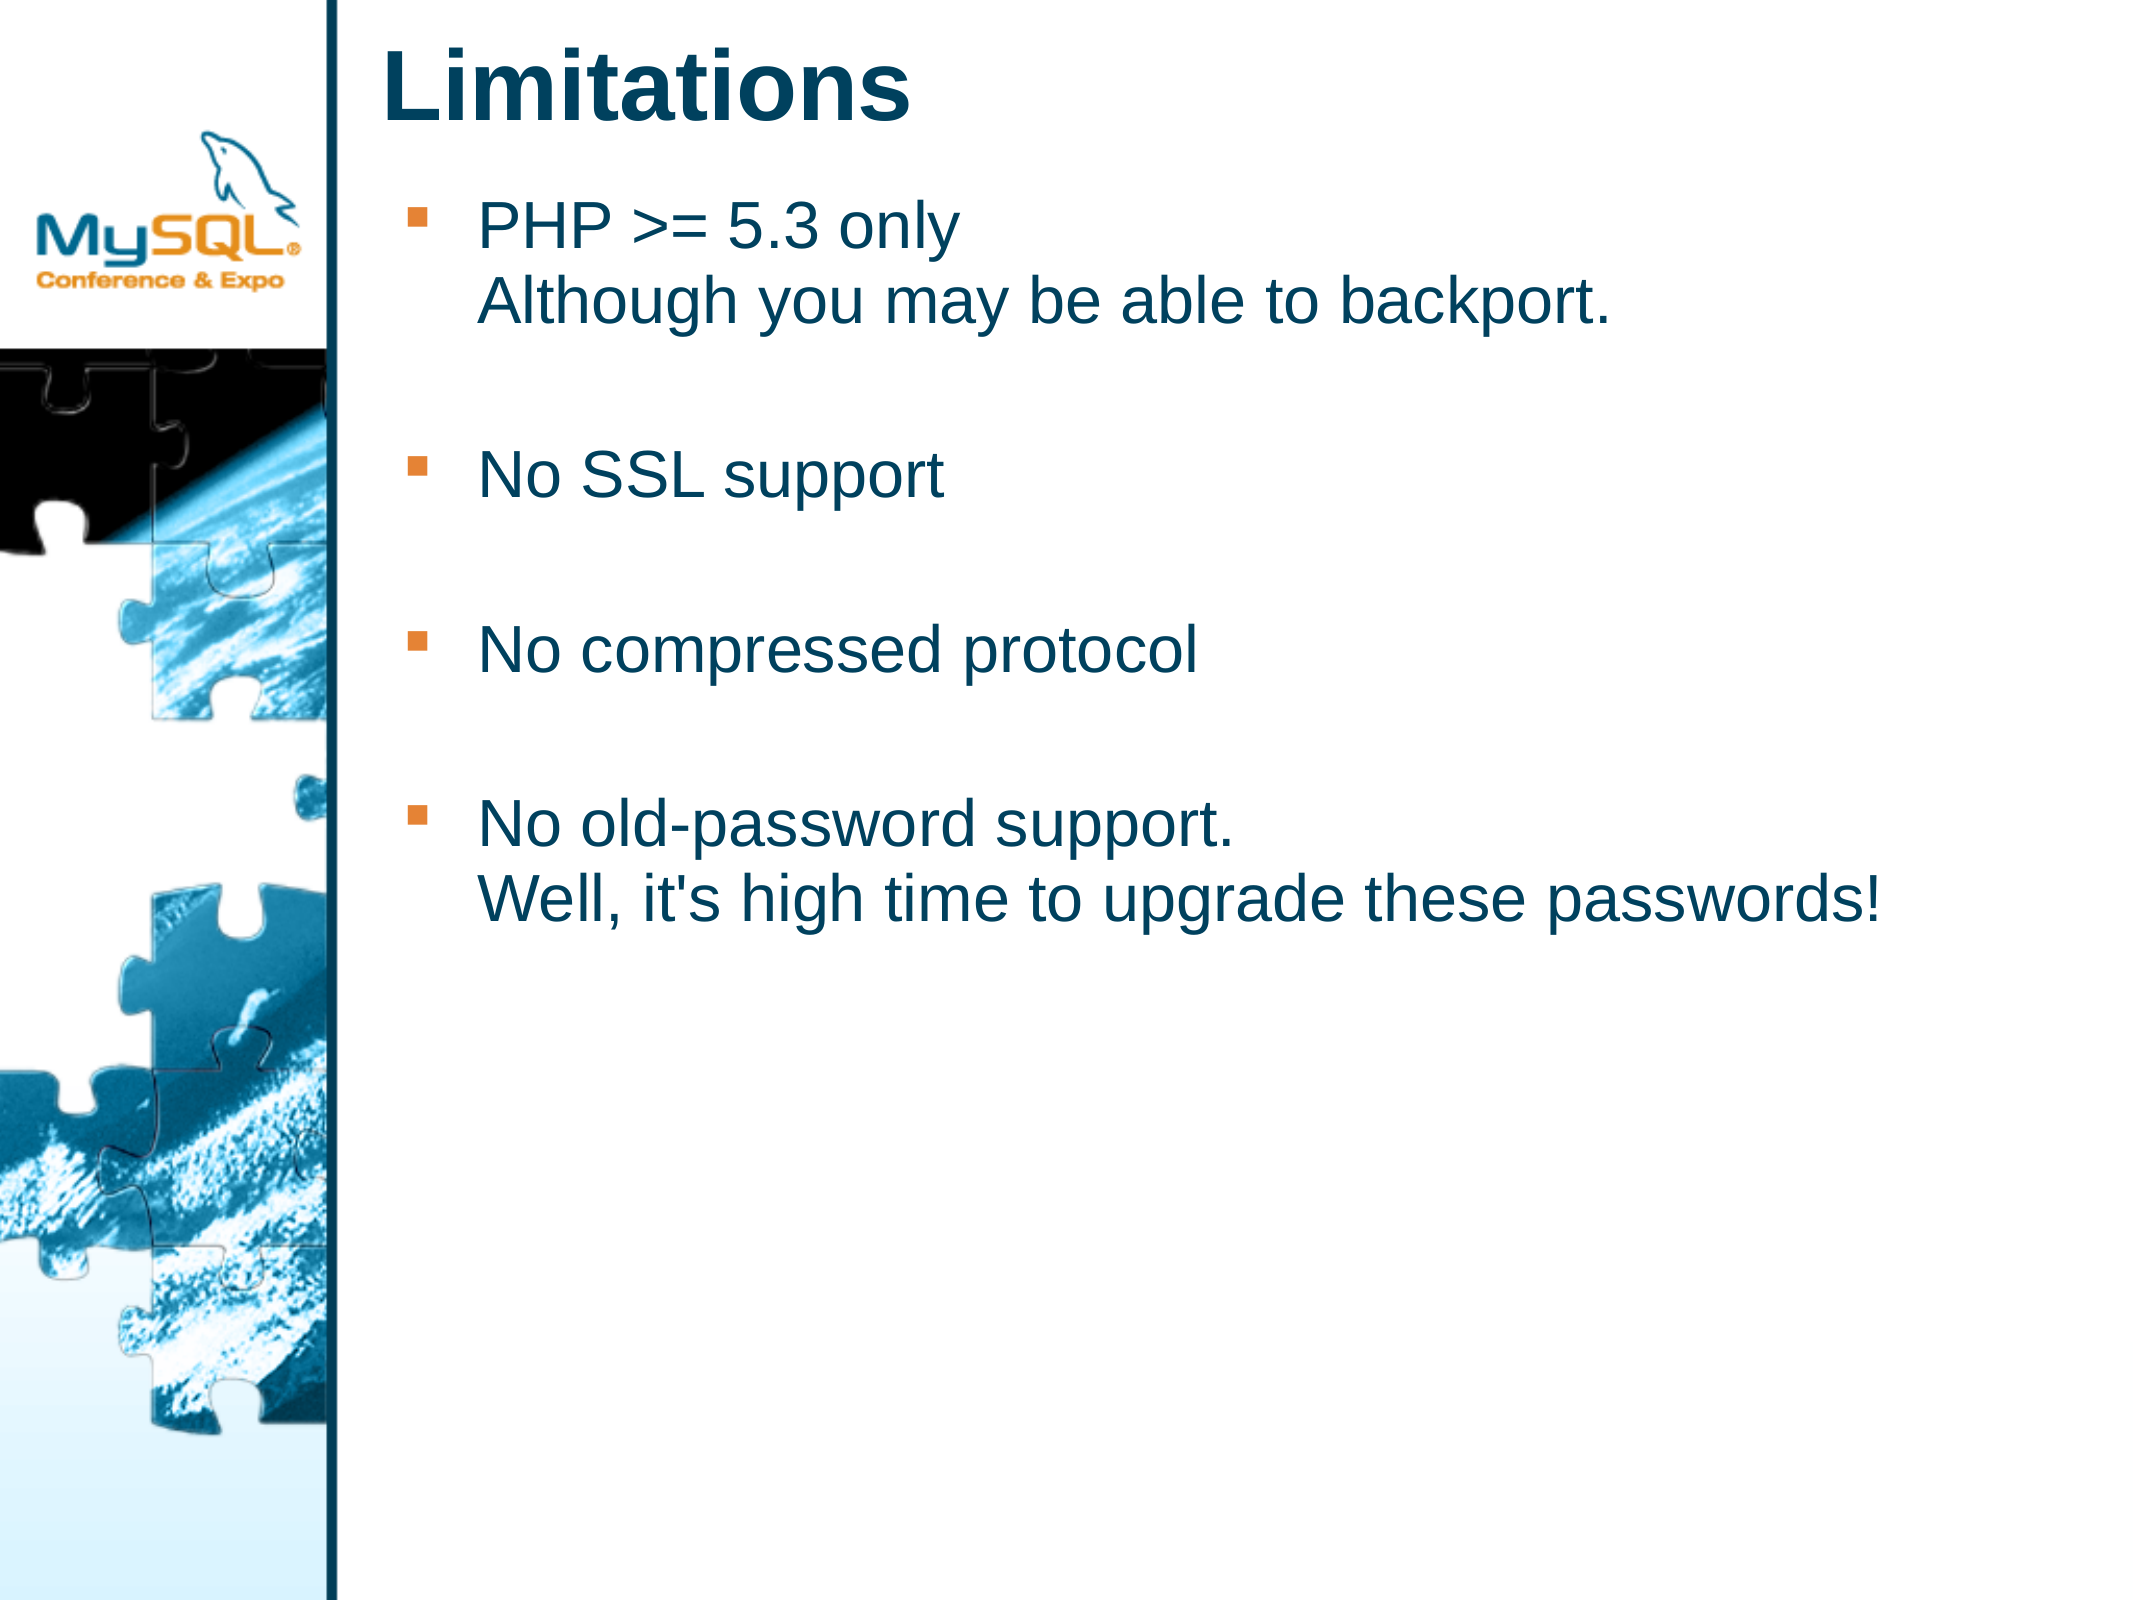

# Limitations
PHP >= 5.3 only
Although you may be able to backport.
No SSL support
No compressed protocol
No old-password support.
Well, it's high time to upgrade these passwords!